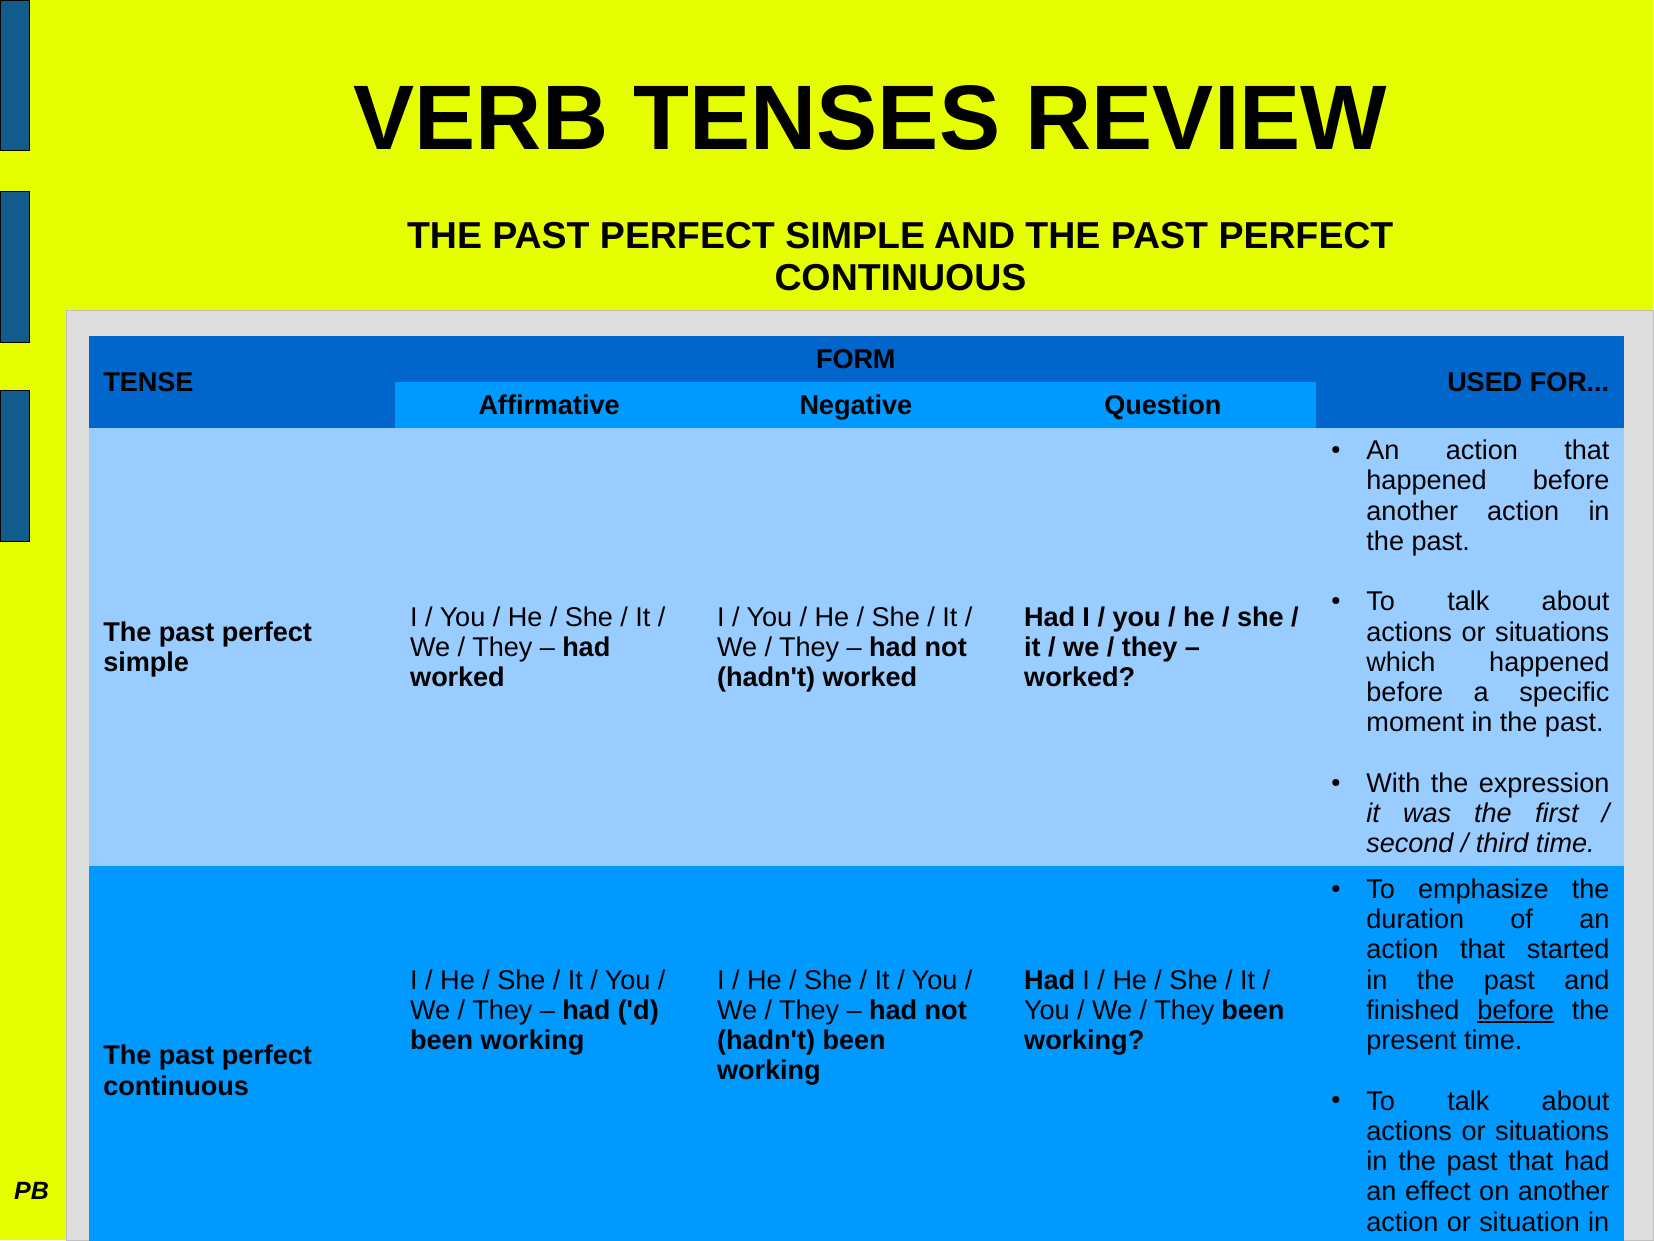

VERB TENSES REVIEW
THE PAST PERFECT SIMPLE AND THE PAST PERFECT CONTINUOUS
| TENSE | FORM | | | USED FOR... |
| --- | --- | --- | --- | --- |
| | Affirmative | Negative | Question | |
| The past perfect simple | I / You / He / She / It / We / They – had worked | I / You / He / She / It / We / They – had not (hadn't) worked | Had I / you / he / she / it / we / they – worked? | An action that happened before another action in the past. To talk about actions or situations which happened before a specific moment in the past. With the expression it was the first / second / third time. |
| The past perfect continuous | I / He / She / It / You / We / They – had ('d) been working | I / He / She / It / You / We / They – had not (hadn't) been working | Had I / He / She / It / You / We / They been working? | To emphasize the duration of an action that started in the past and finished before the present time. To talk about actions or situations in the past that had an effect on another action or situation in the past |
PB